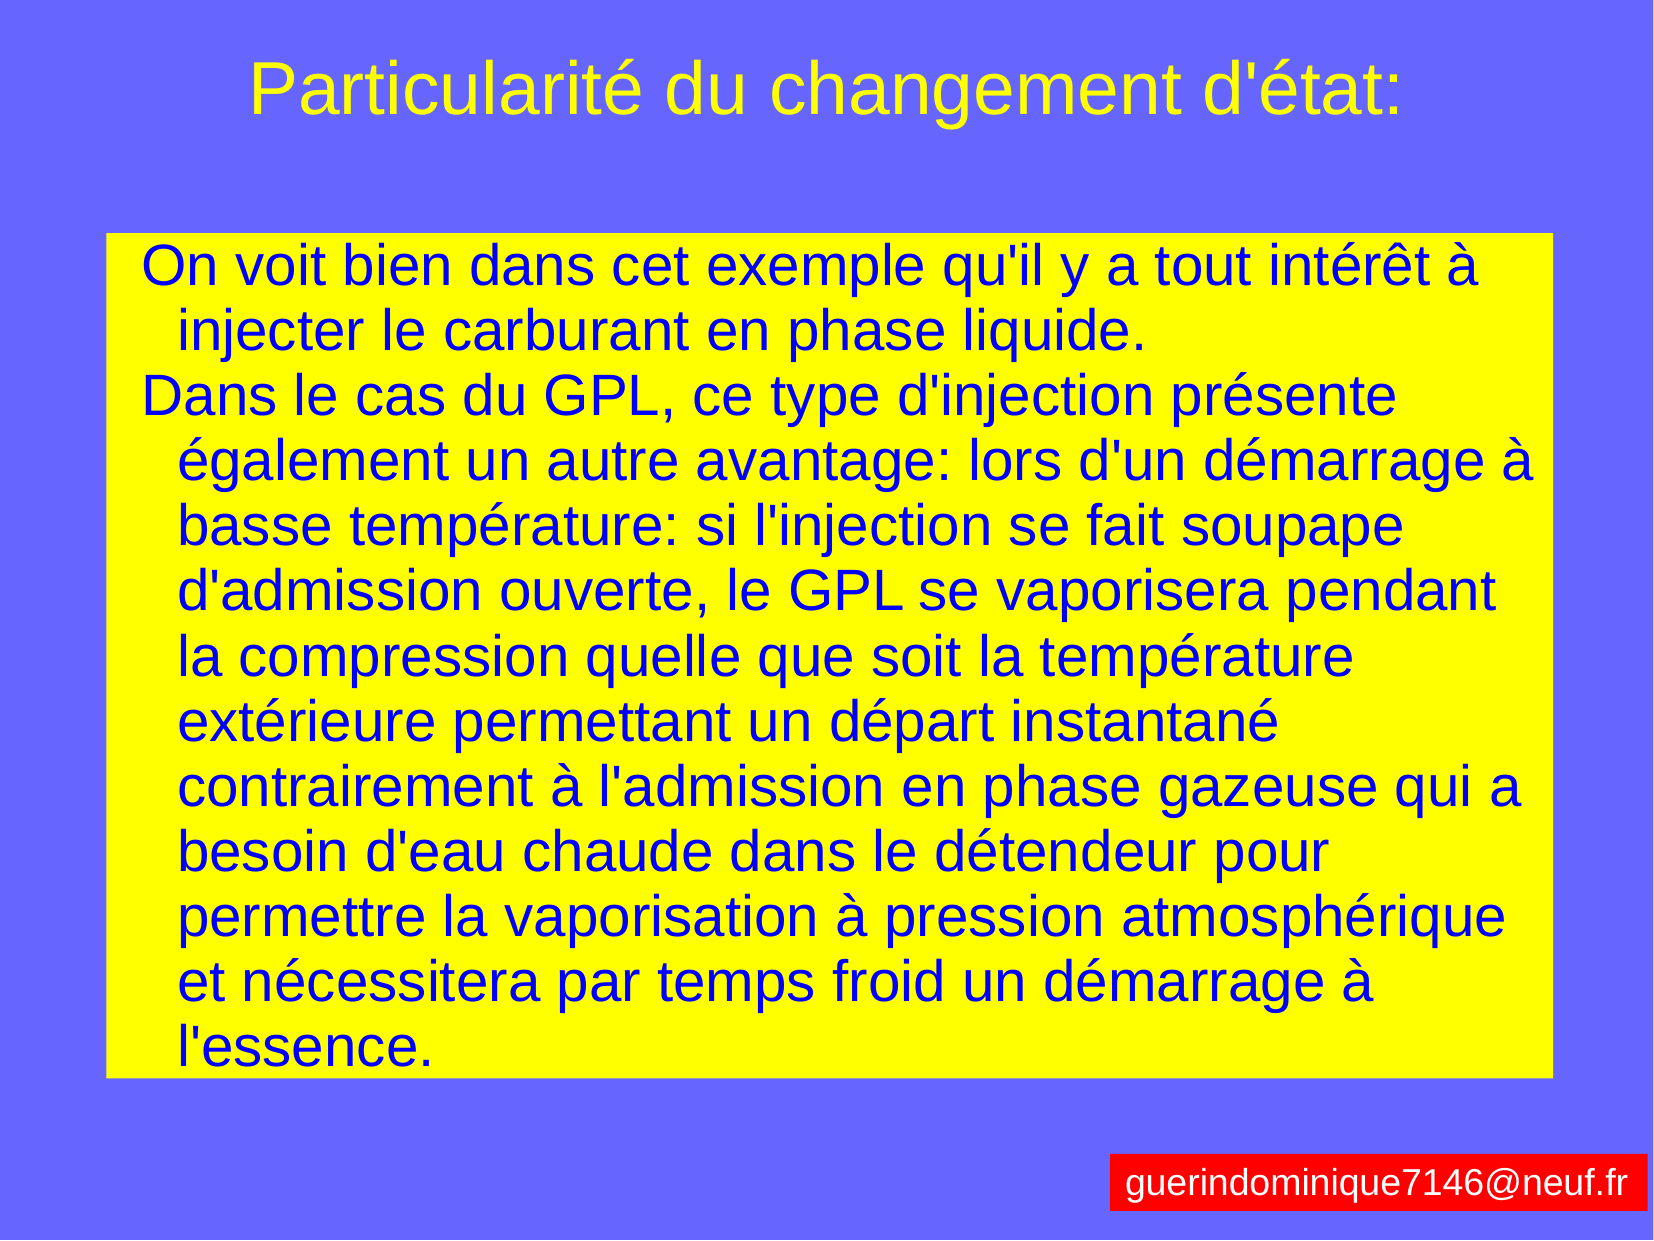

# Particularité du changement d'état:
On voit bien dans cet exemple qu'il y a tout intérêt à injecter le carburant en phase liquide.
Dans le cas du GPL, ce type d'injection présente également un autre avantage: lors d'un démarrage à basse température: si l'injection se fait soupape d'admission ouverte, le GPL se vaporisera pendant la compression quelle que soit la température extérieure permettant un départ instantané contrairement à l'admission en phase gazeuse qui a besoin d'eau chaude dans le détendeur pour permettre la vaporisation à pression atmosphérique et nécessitera par temps froid un démarrage à l'essence.
guerindominique7146@neuf.fr